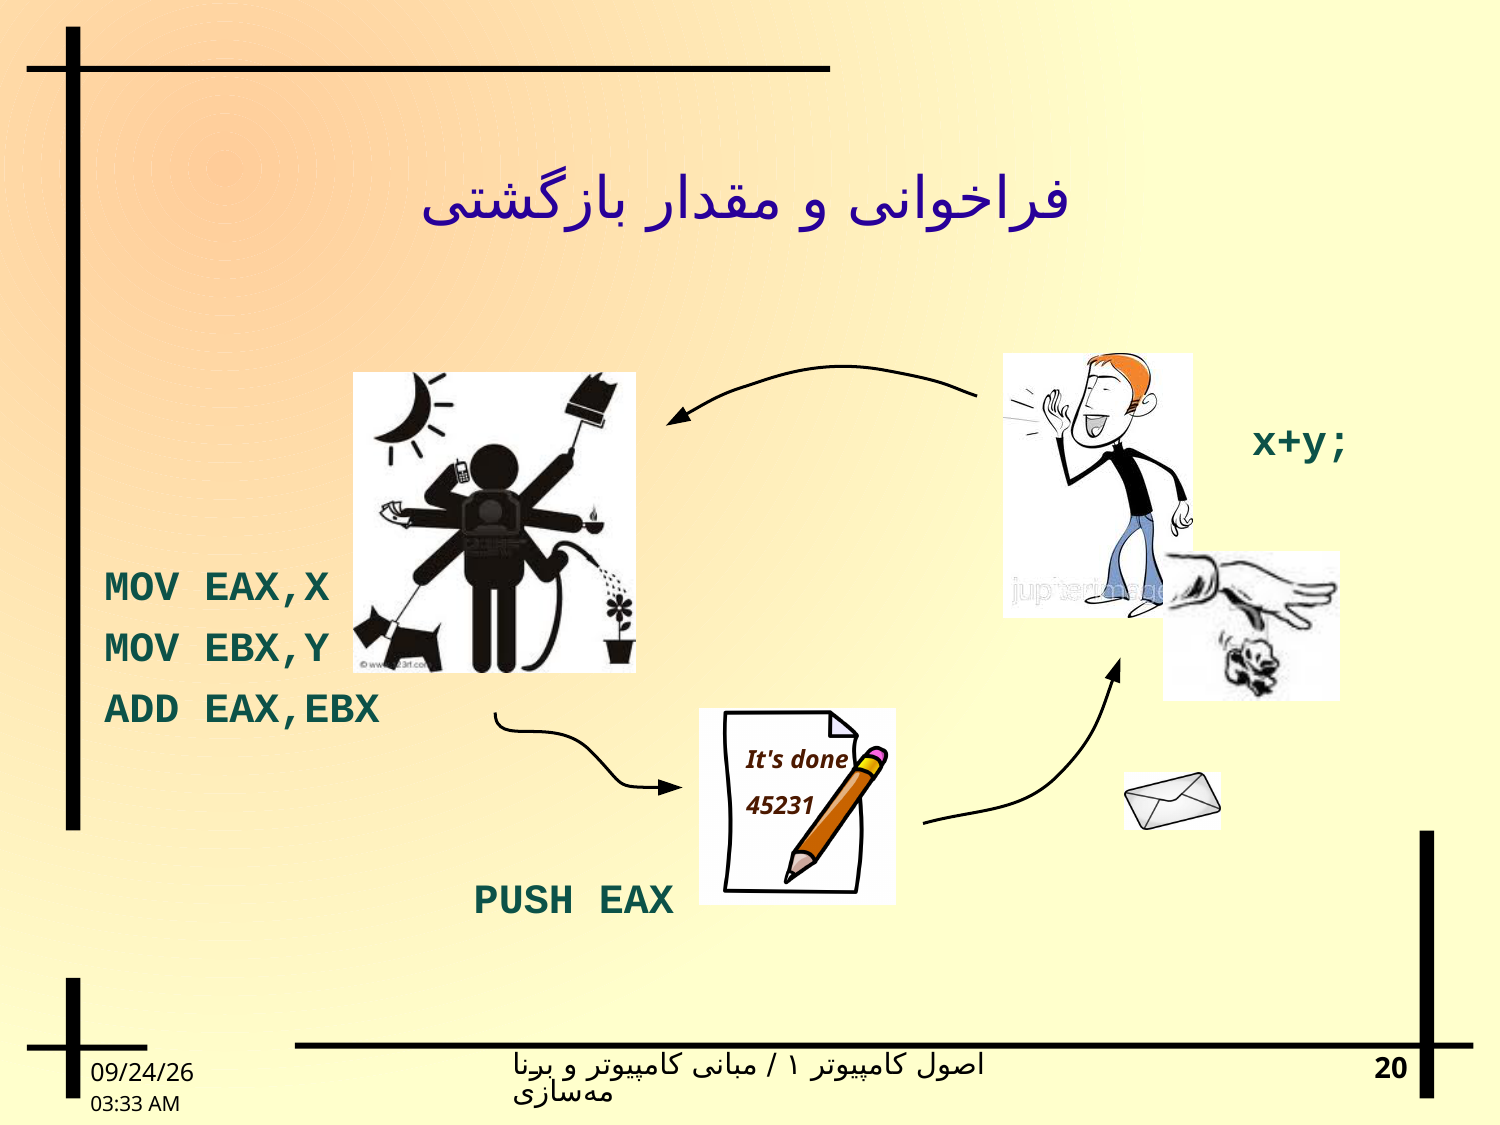

# فراخوانی و مقدار بازگشتی
x+y;
MOV EAX,X
MOV EBX,Y
ADD EAX,EBX
It's done
45231
PUSH EAX
اصول کامپیوتر ۱ / مبانی کامپیوتر و برنامه‌سازی
20